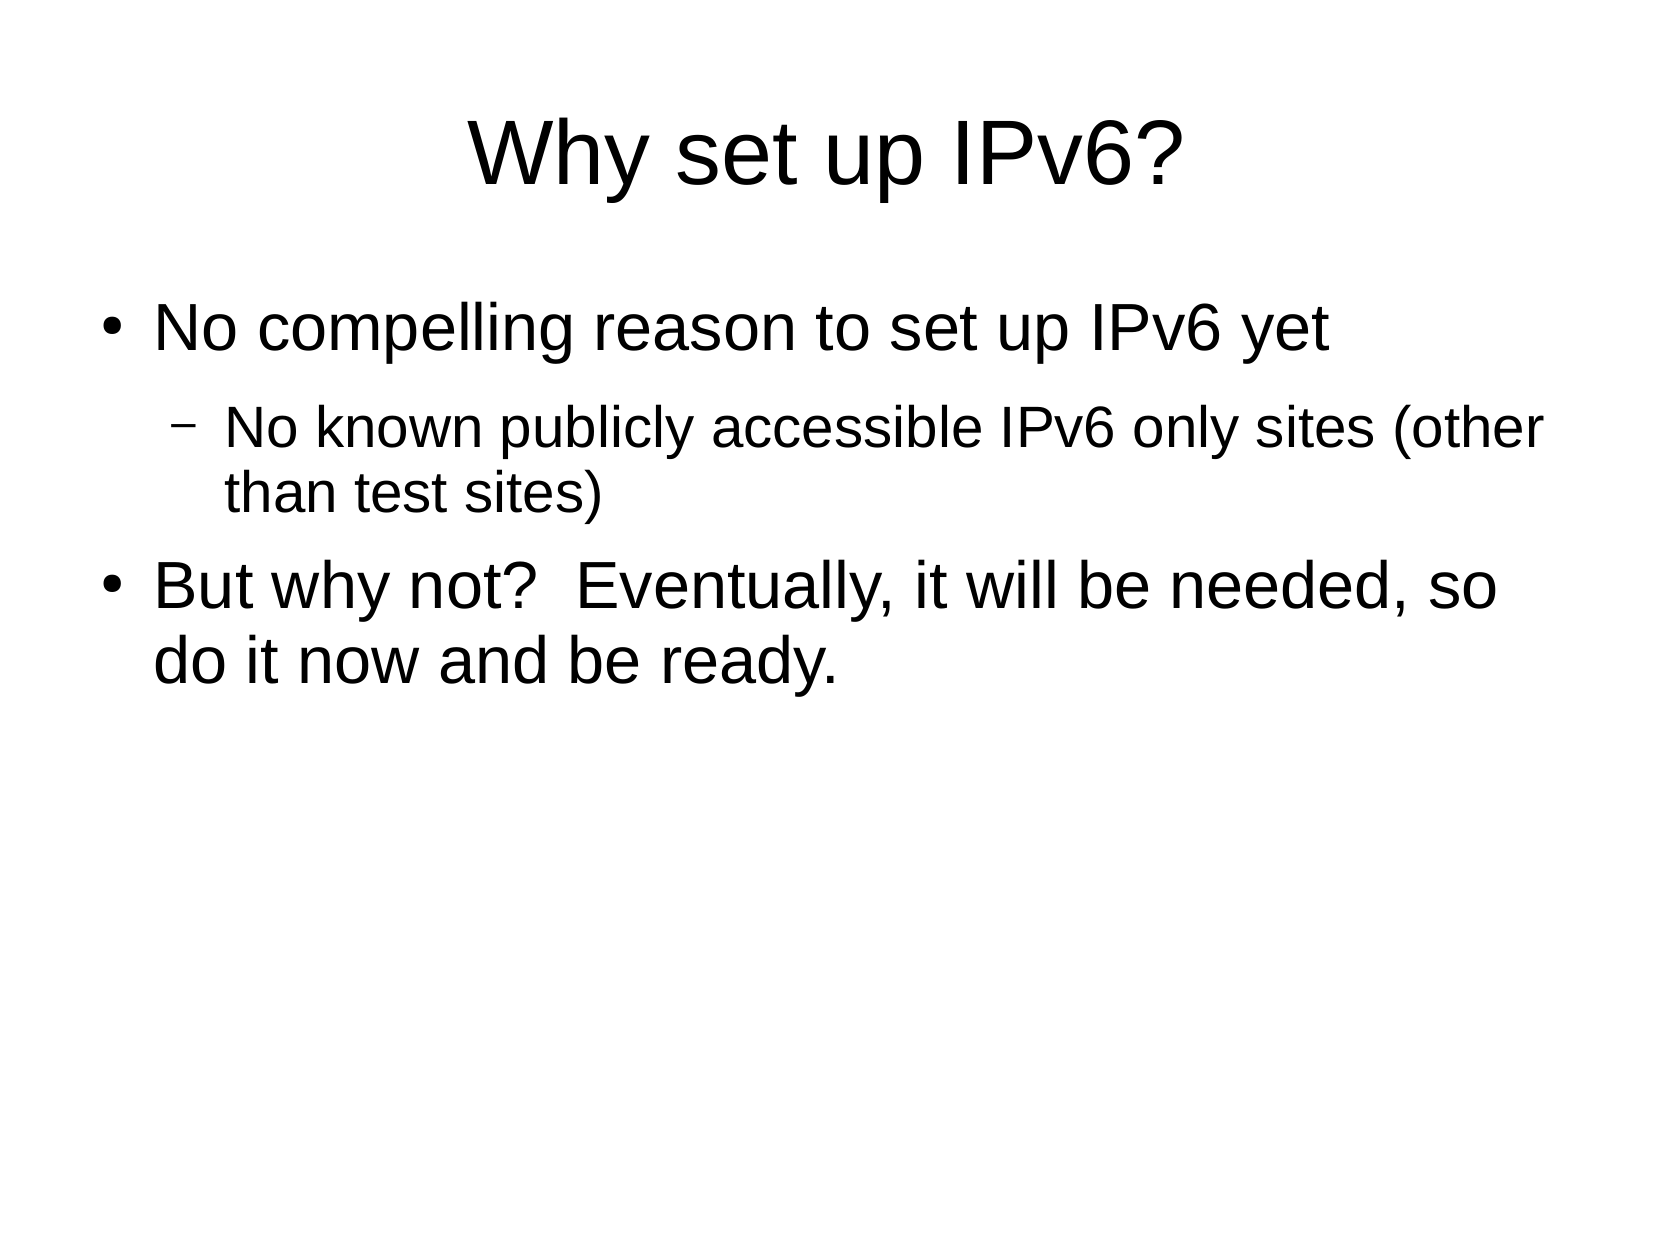

# Why set up IPv6?
No compelling reason to set up IPv6 yet
No known publicly accessible IPv6 only sites (other than test sites)
But why not? Eventually, it will be needed, so do it now and be ready.